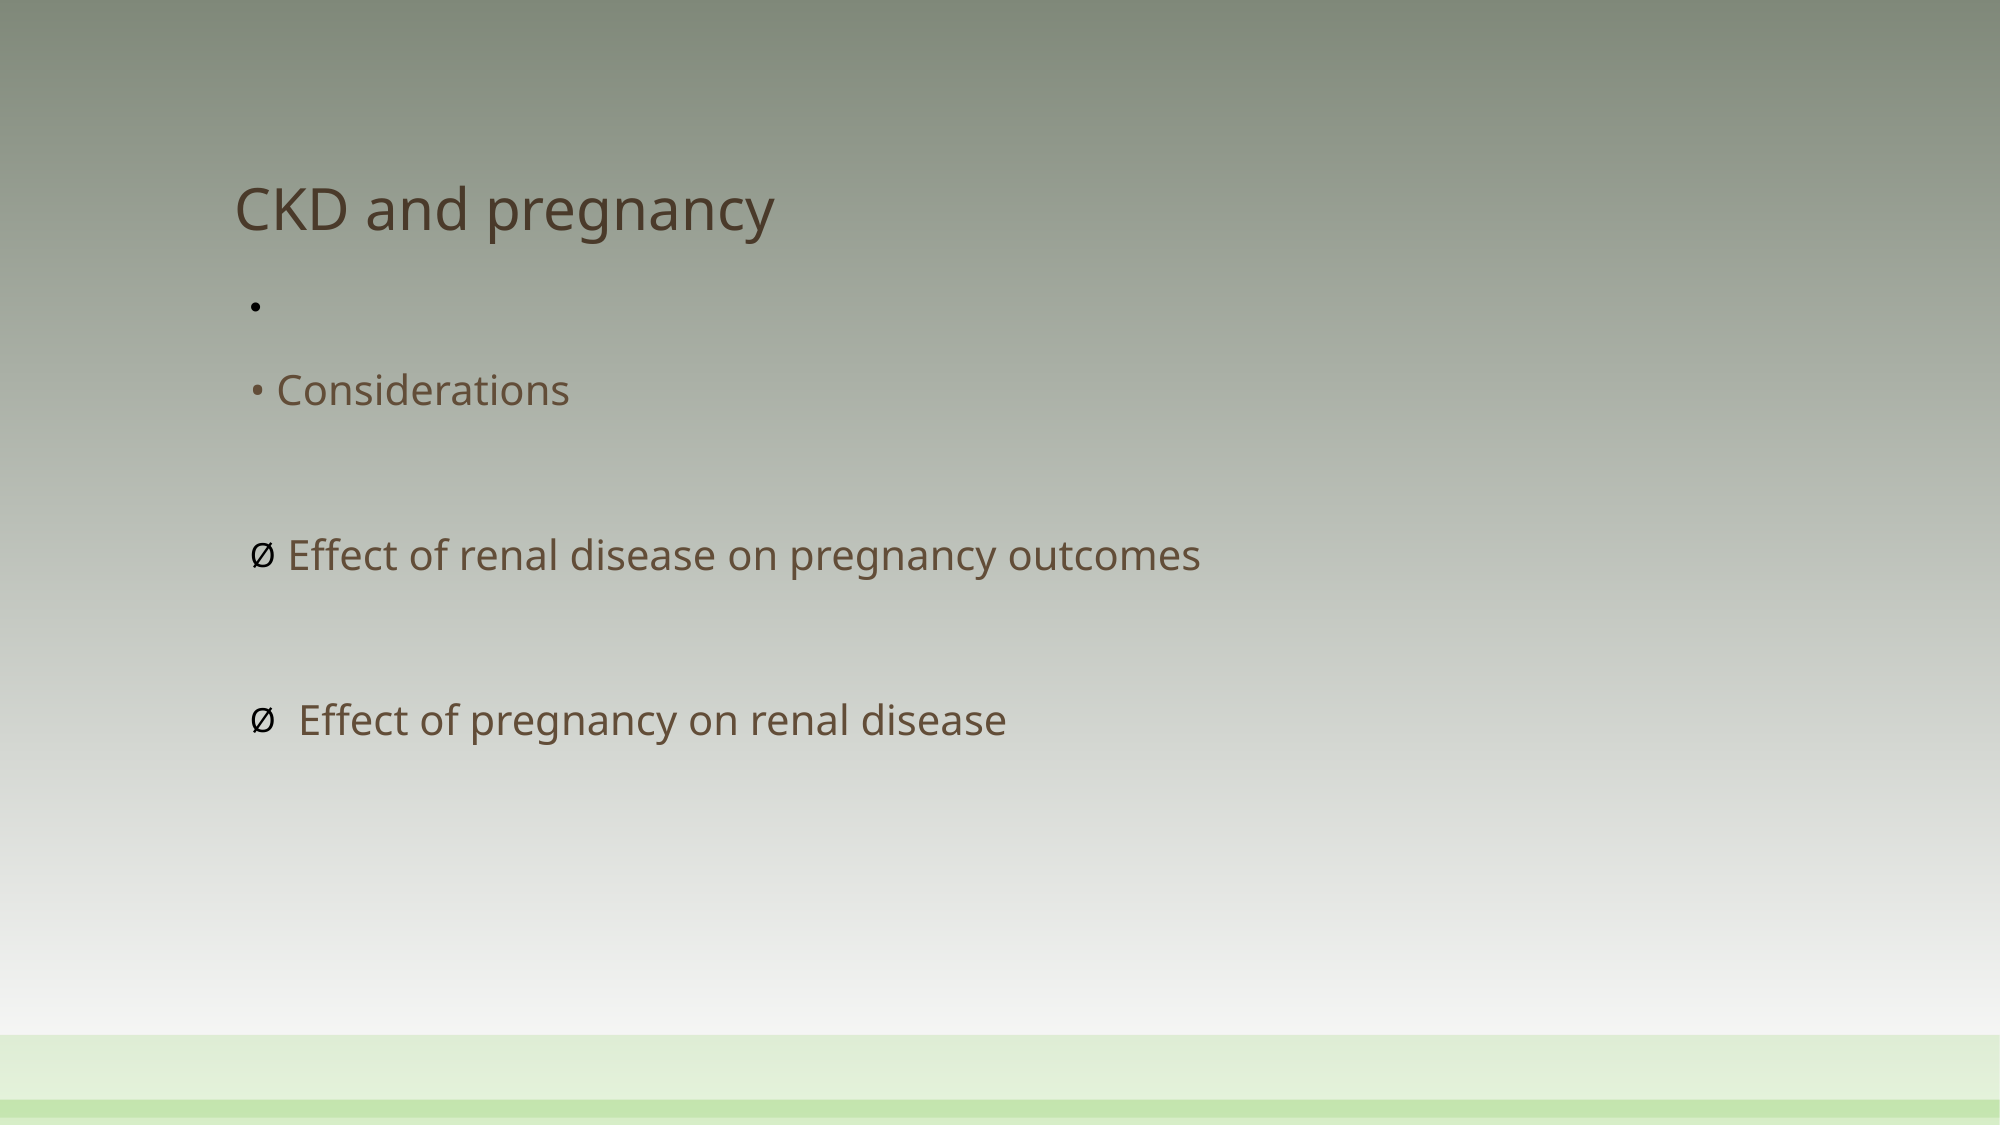

# CKD and pregnancy
• Considerations
Effect of renal disease on pregnancy outcomes
 Effect of pregnancy on renal disease